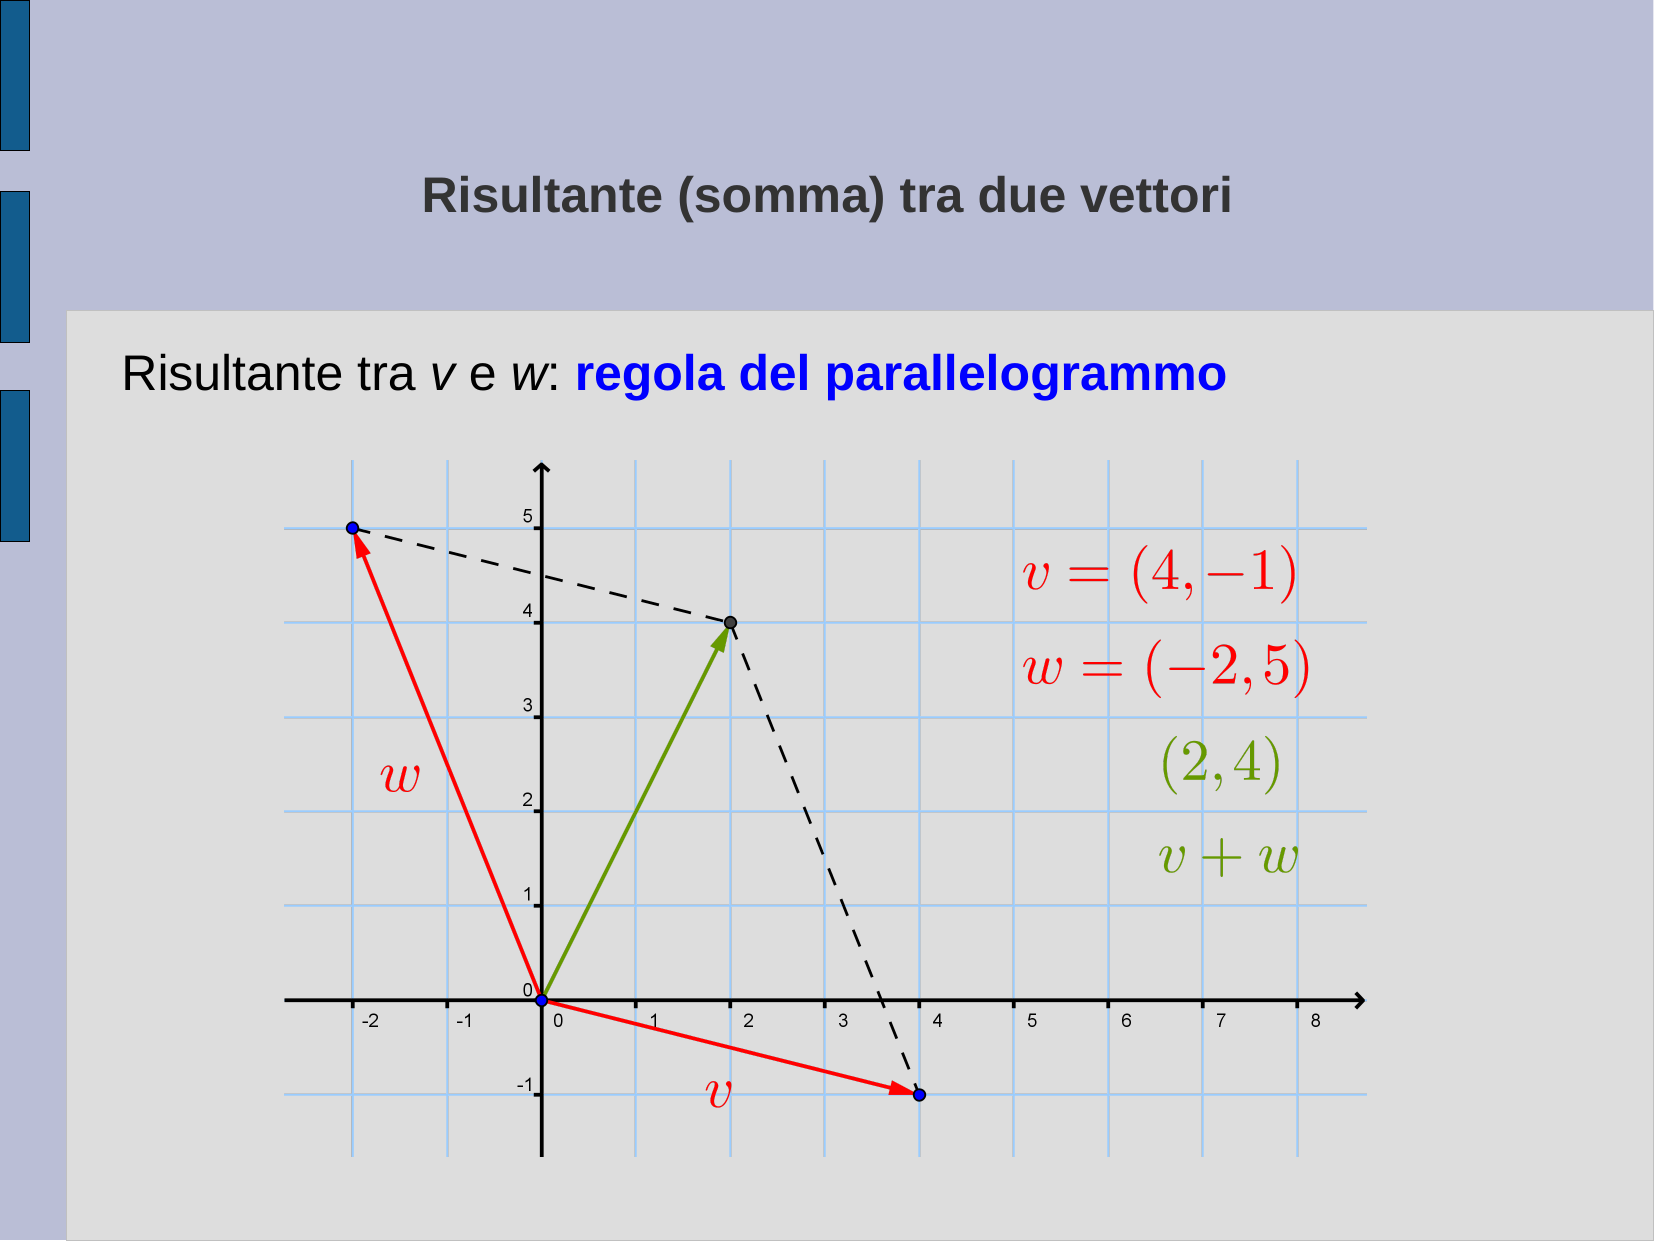

# Risultante (somma) tra due vettori
Risultante tra v e w: regola del parallelogrammo